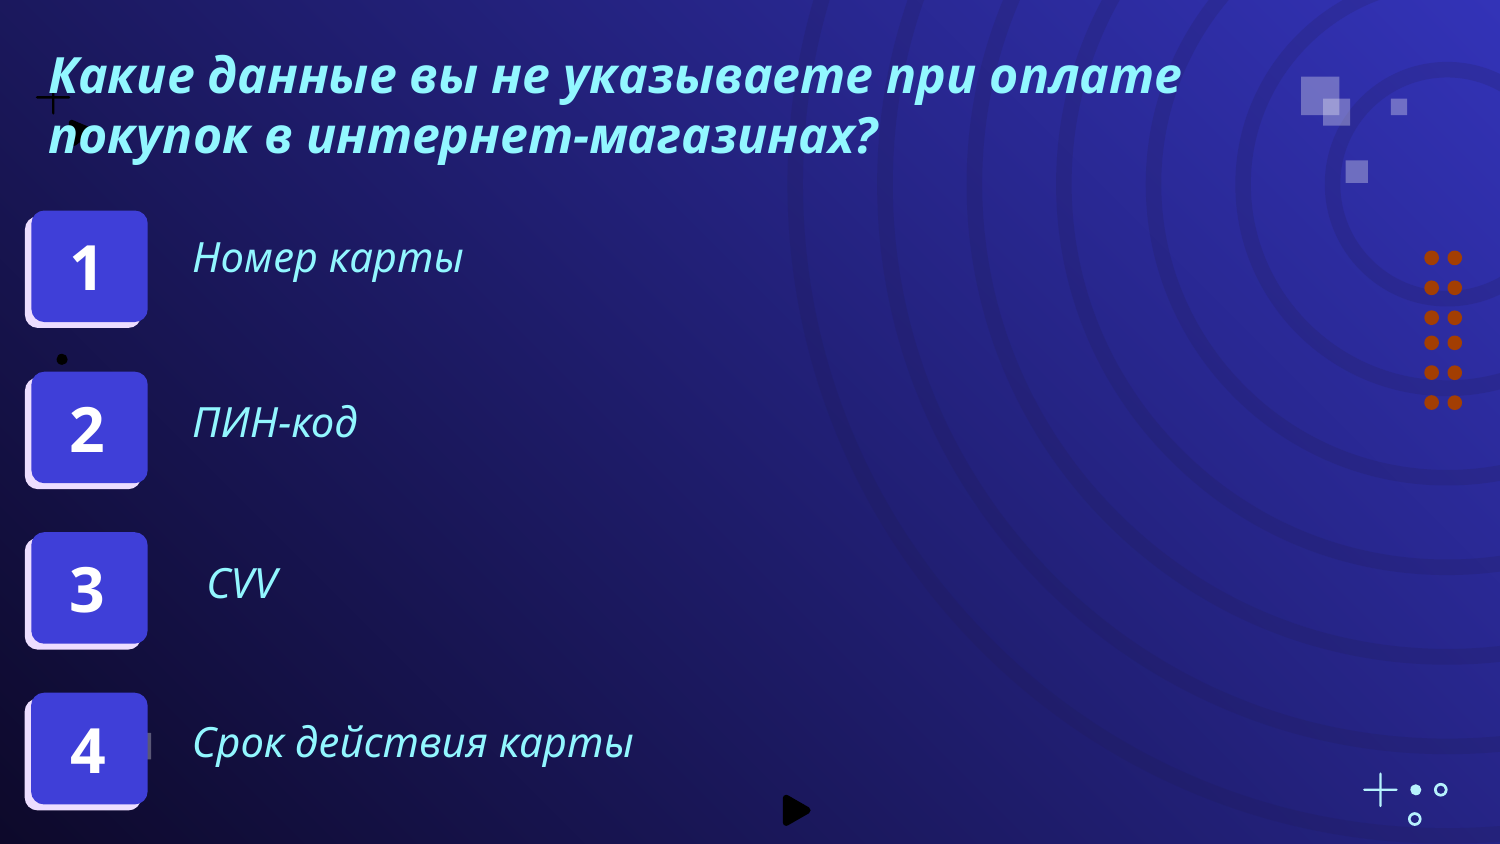

Какие данные вы не указываете при оплате покупок в интернет-магазинах?
Номер карты
1
# ПИН-код
2
 CVV
3
4
Срок действия карты